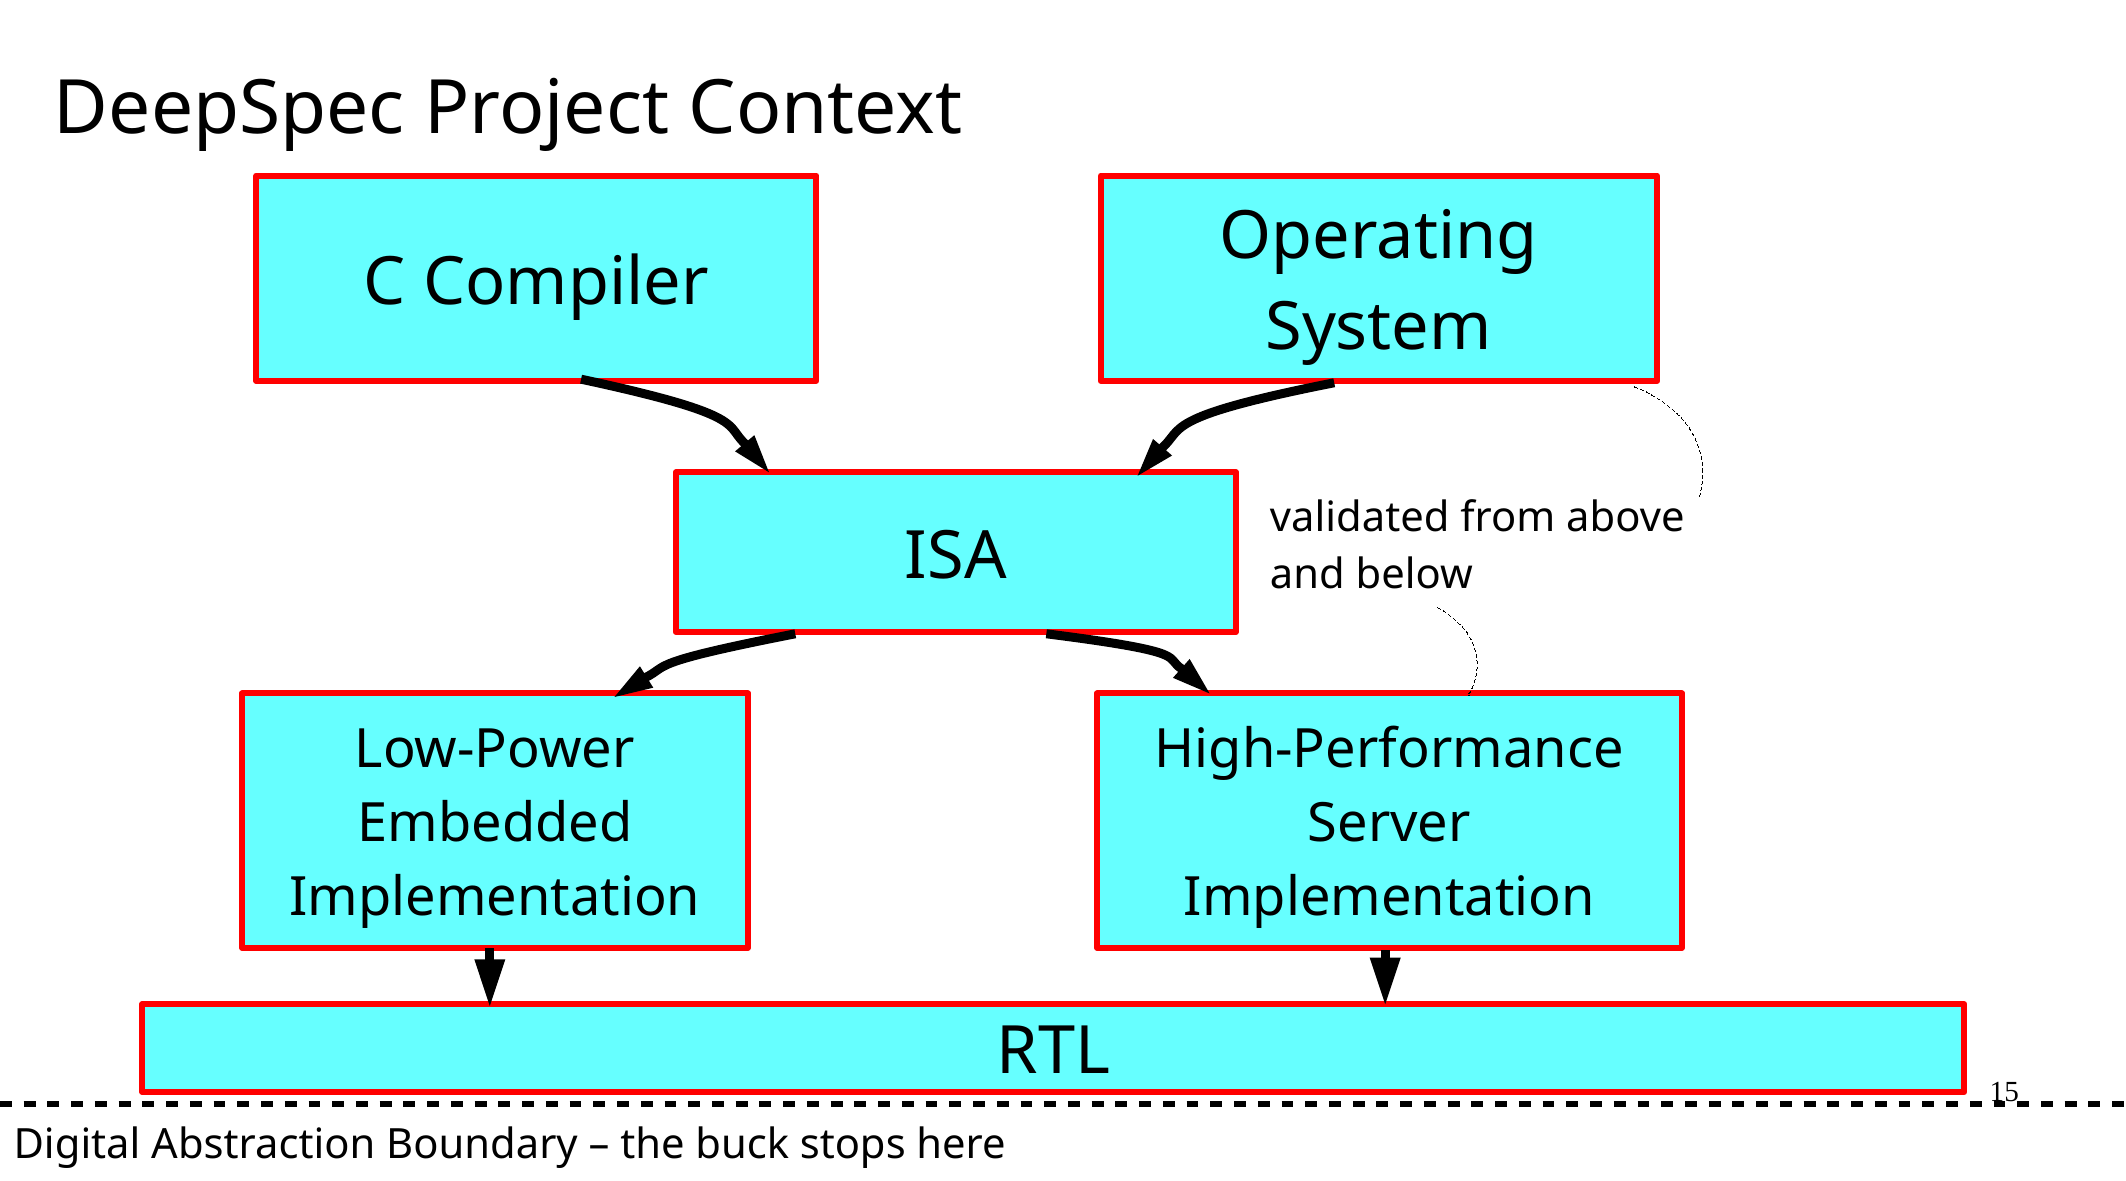

DeepSpec Project Context
C Compiler
Operating System
ISA
validated from above
and below
Low-Power
Embedded
Implementation
High-Performance
Server Implementation
RTL
15
Digital Abstraction Boundary – the buck stops here